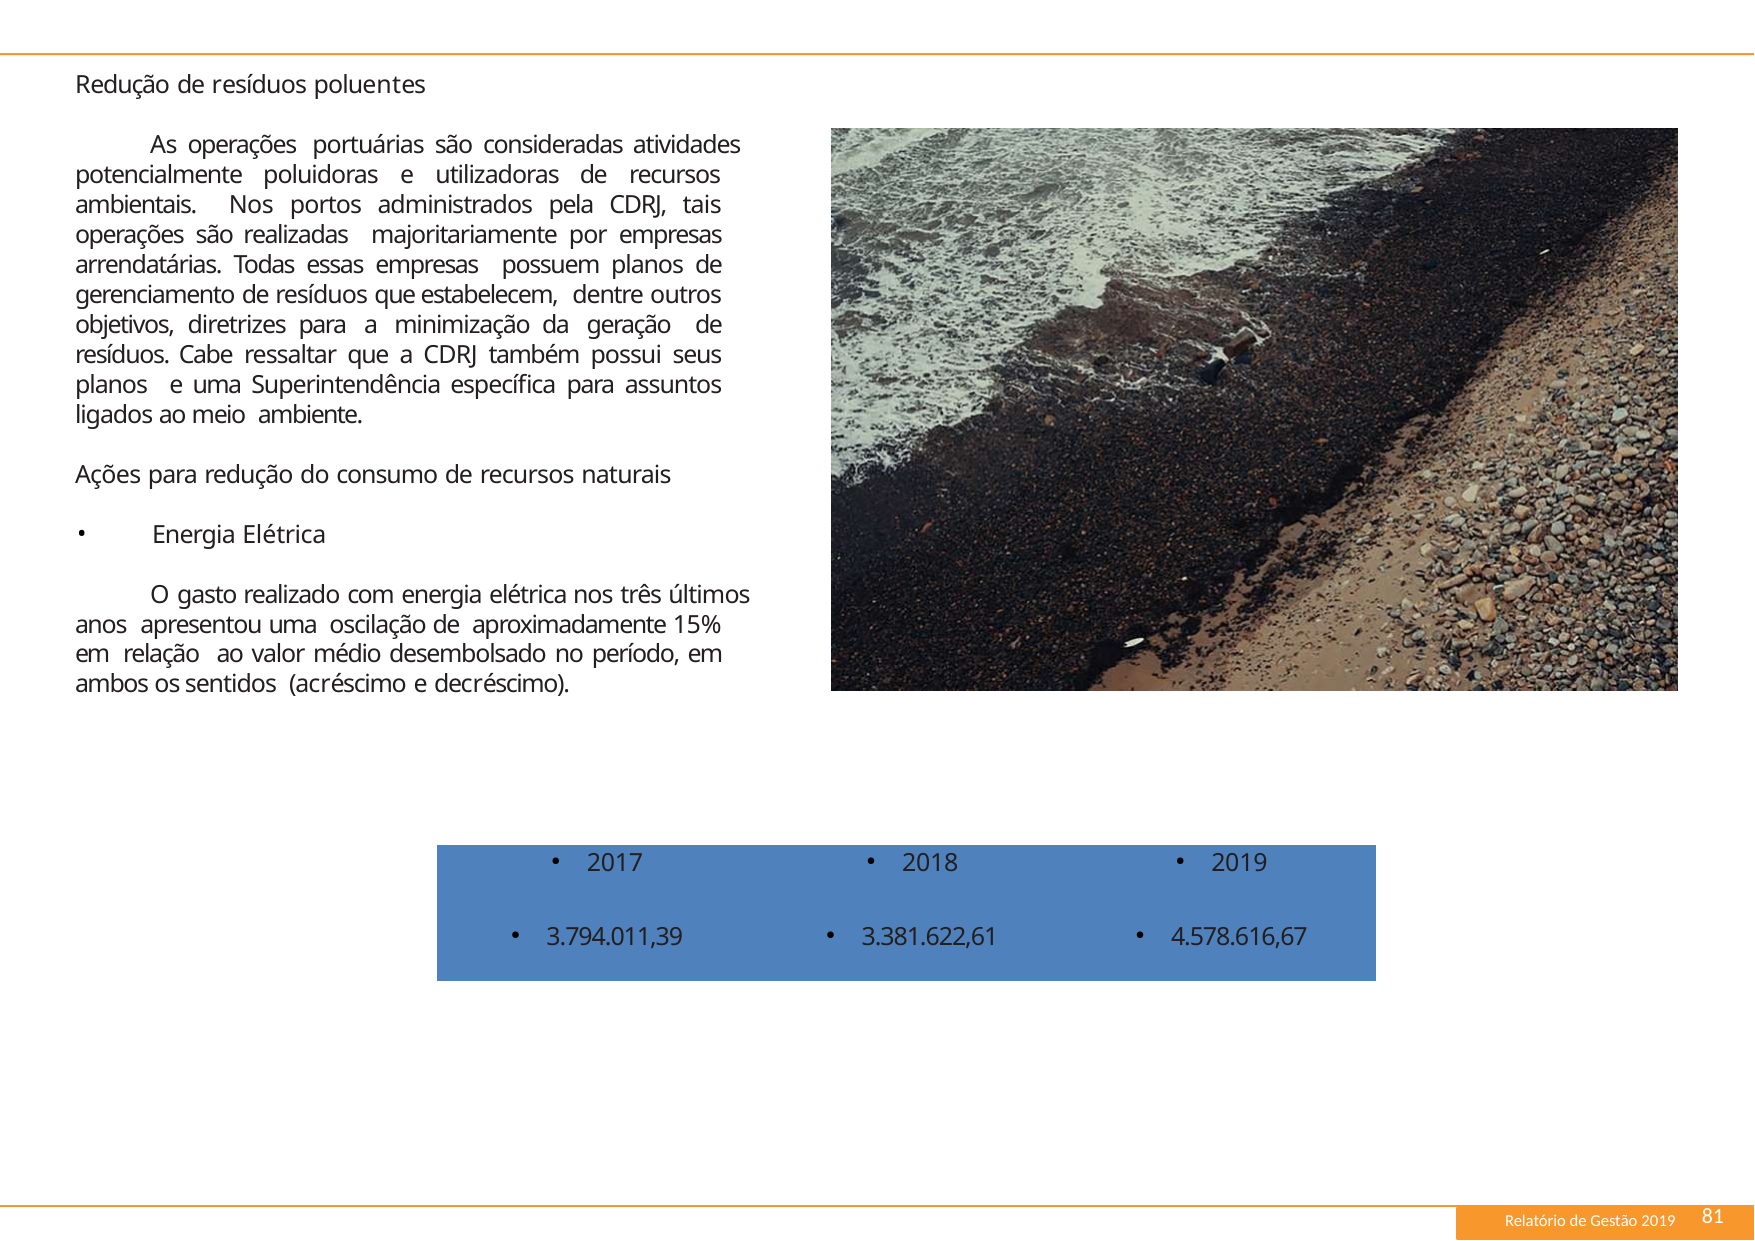

Redução de resíduos poluentes
As operações portuárias são consideradas atividades potencialmente poluidoras e utilizadoras de recursos ambientais. Nos portos administrados pela CDRJ, tais operações são realizadas majoritariamente por empresas arrendatárias. Todas essas empresas possuem planos de gerenciamento de resíduos que estabelecem, dentre outros objetivos, diretrizes para a minimização da geração de resíduos. Cabe ressaltar que a CDRJ também possui seus planos e uma Superintendência específica para assuntos ligados ao meio ambiente.
Ações para redução do consumo de recursos naturais
Energia Elétrica
O gasto realizado com energia elétrica nos três últimos anos apresentou uma oscilação de aproximadamente 15% em relação ao valor médio desembolsado no período, em ambos os sentidos (acréscimo e decréscimo).
| 2017 | 2018 | 2019 |
| --- | --- | --- |
| 3.794.011,39 | 3.381.622,61 | 4.578.616,67 |
81
Relatório de Gestão 2019